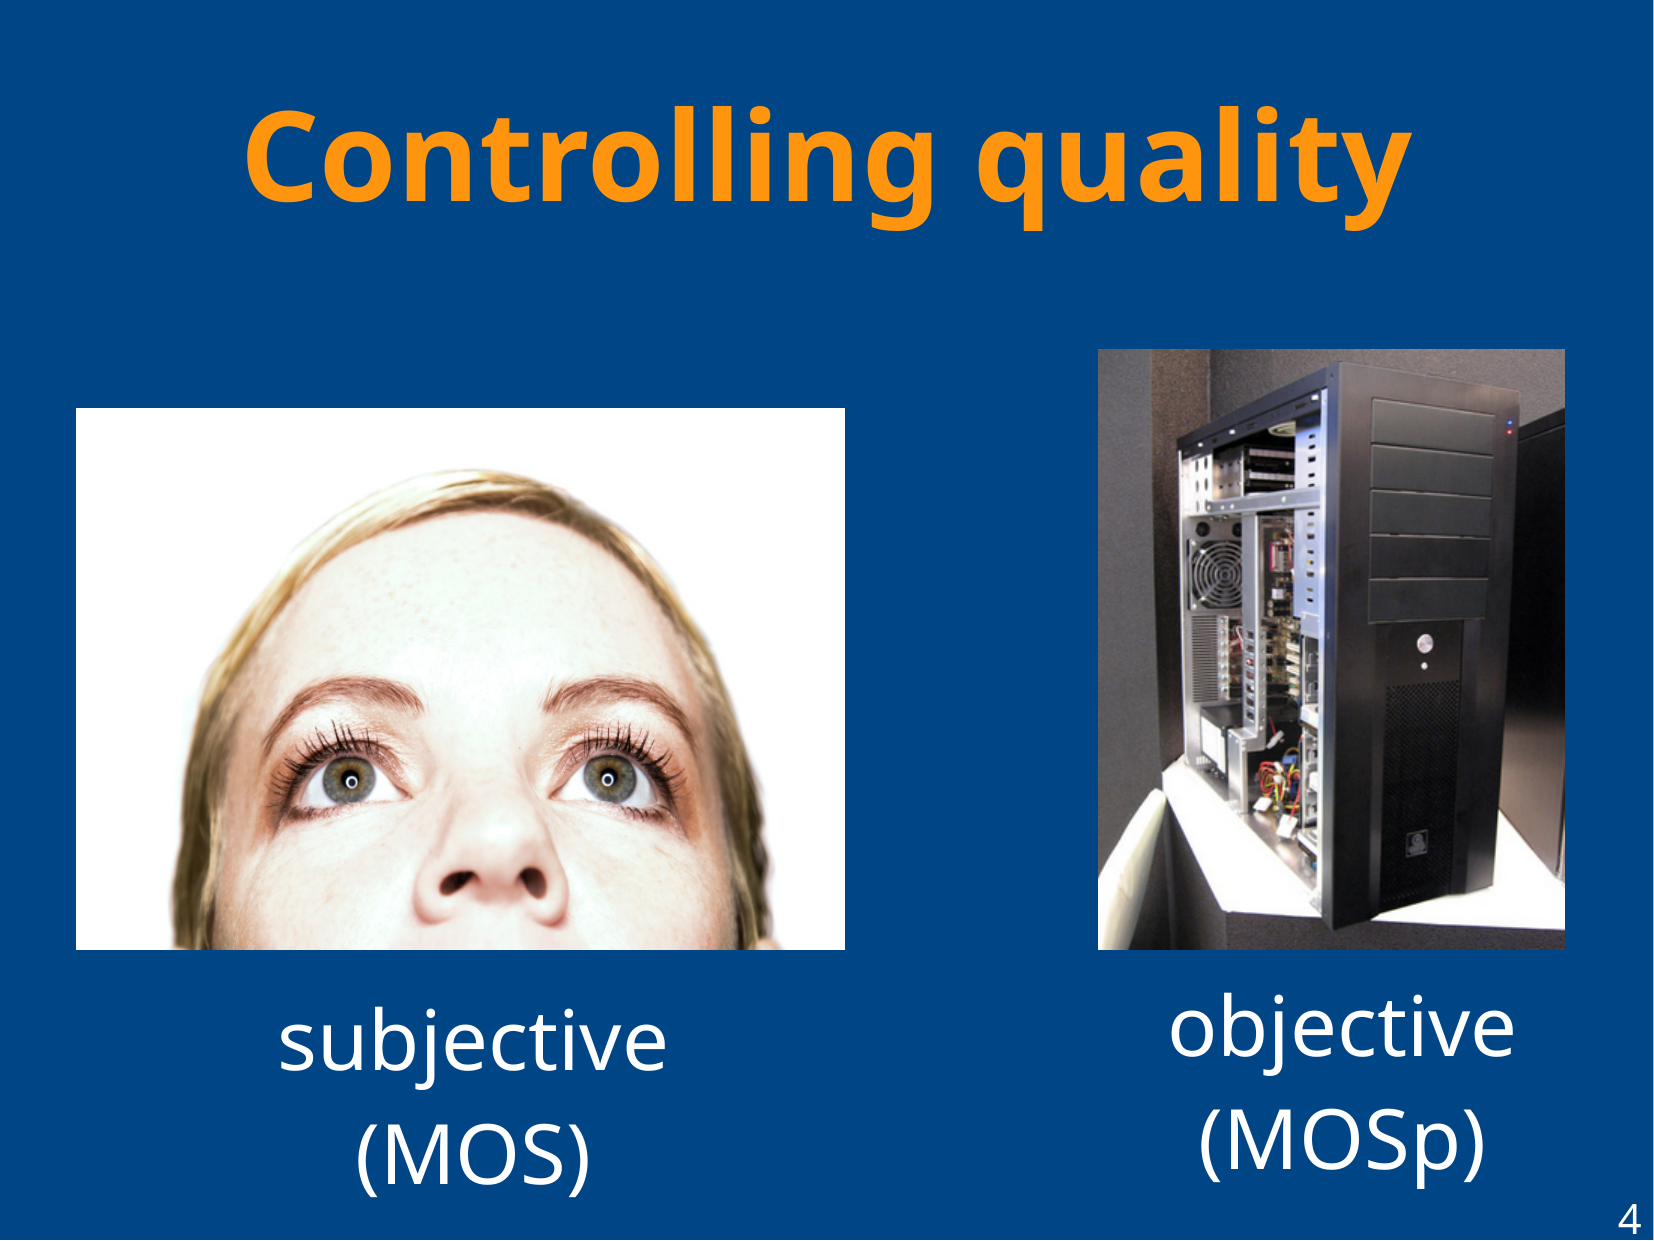

# Controlling quality
objective
(MOSp)
subjective
(MOS)
4